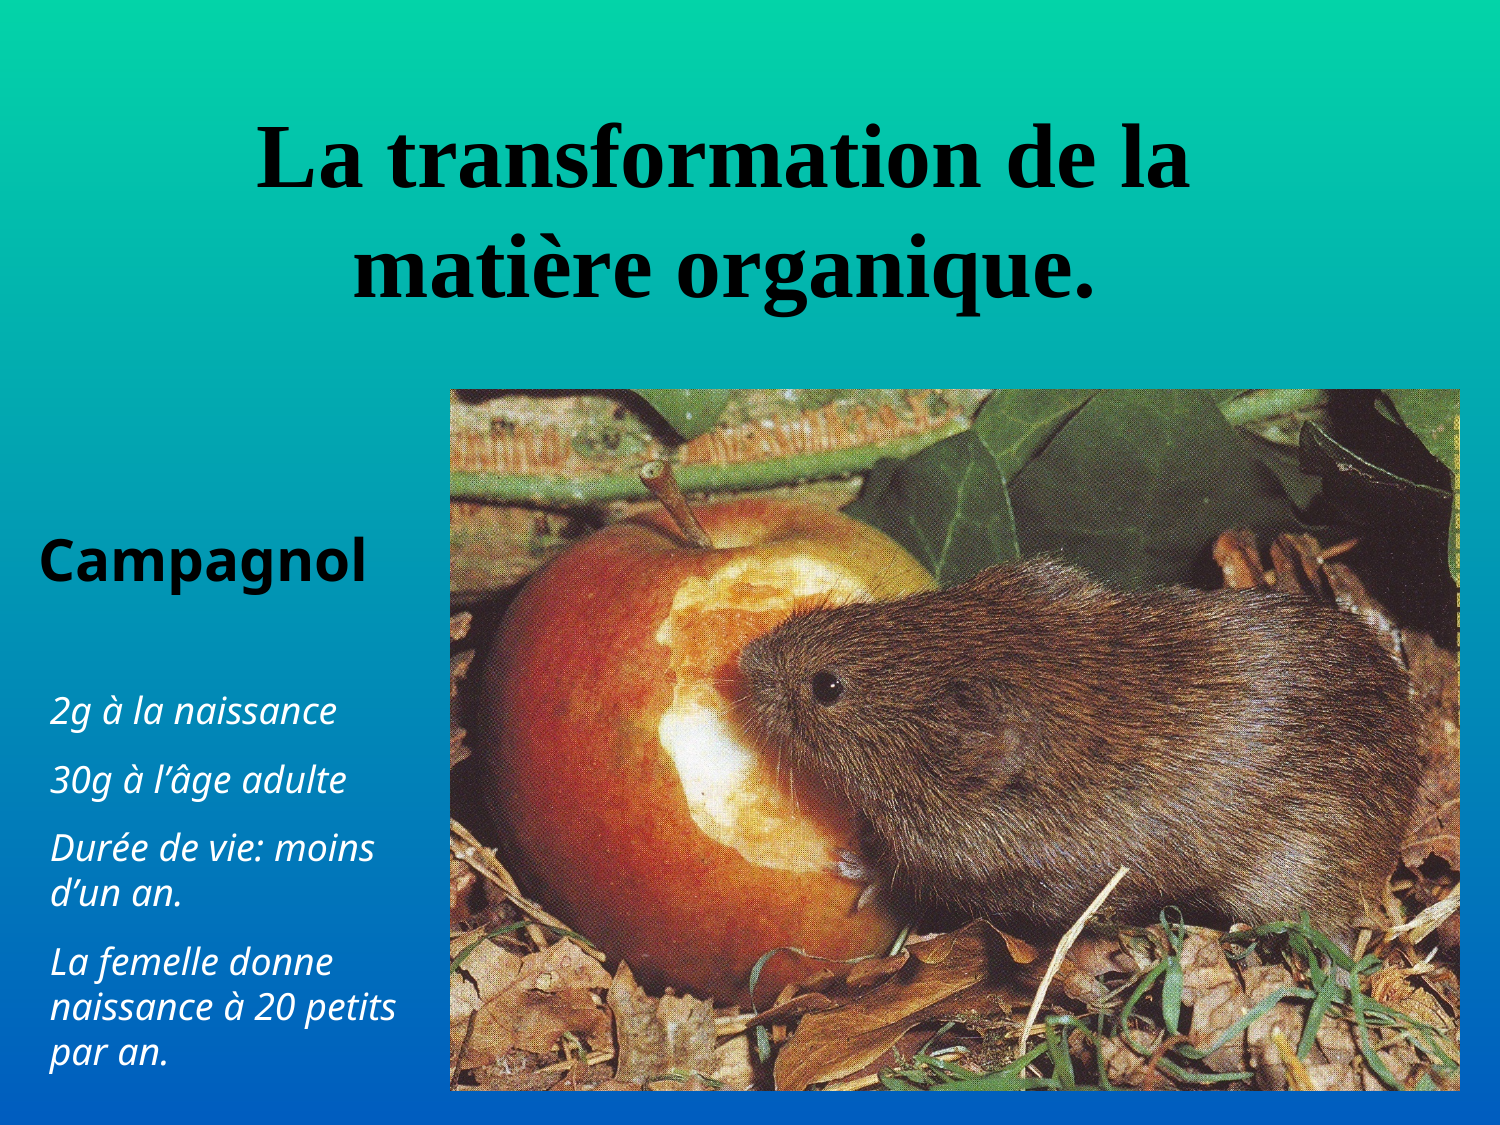

La transformation de la matière organique.
Campagnol
2g à la naissance
30g à l’âge adulte
Durée de vie: moins d’un an.
La femelle donne naissance à 20 petits par an.